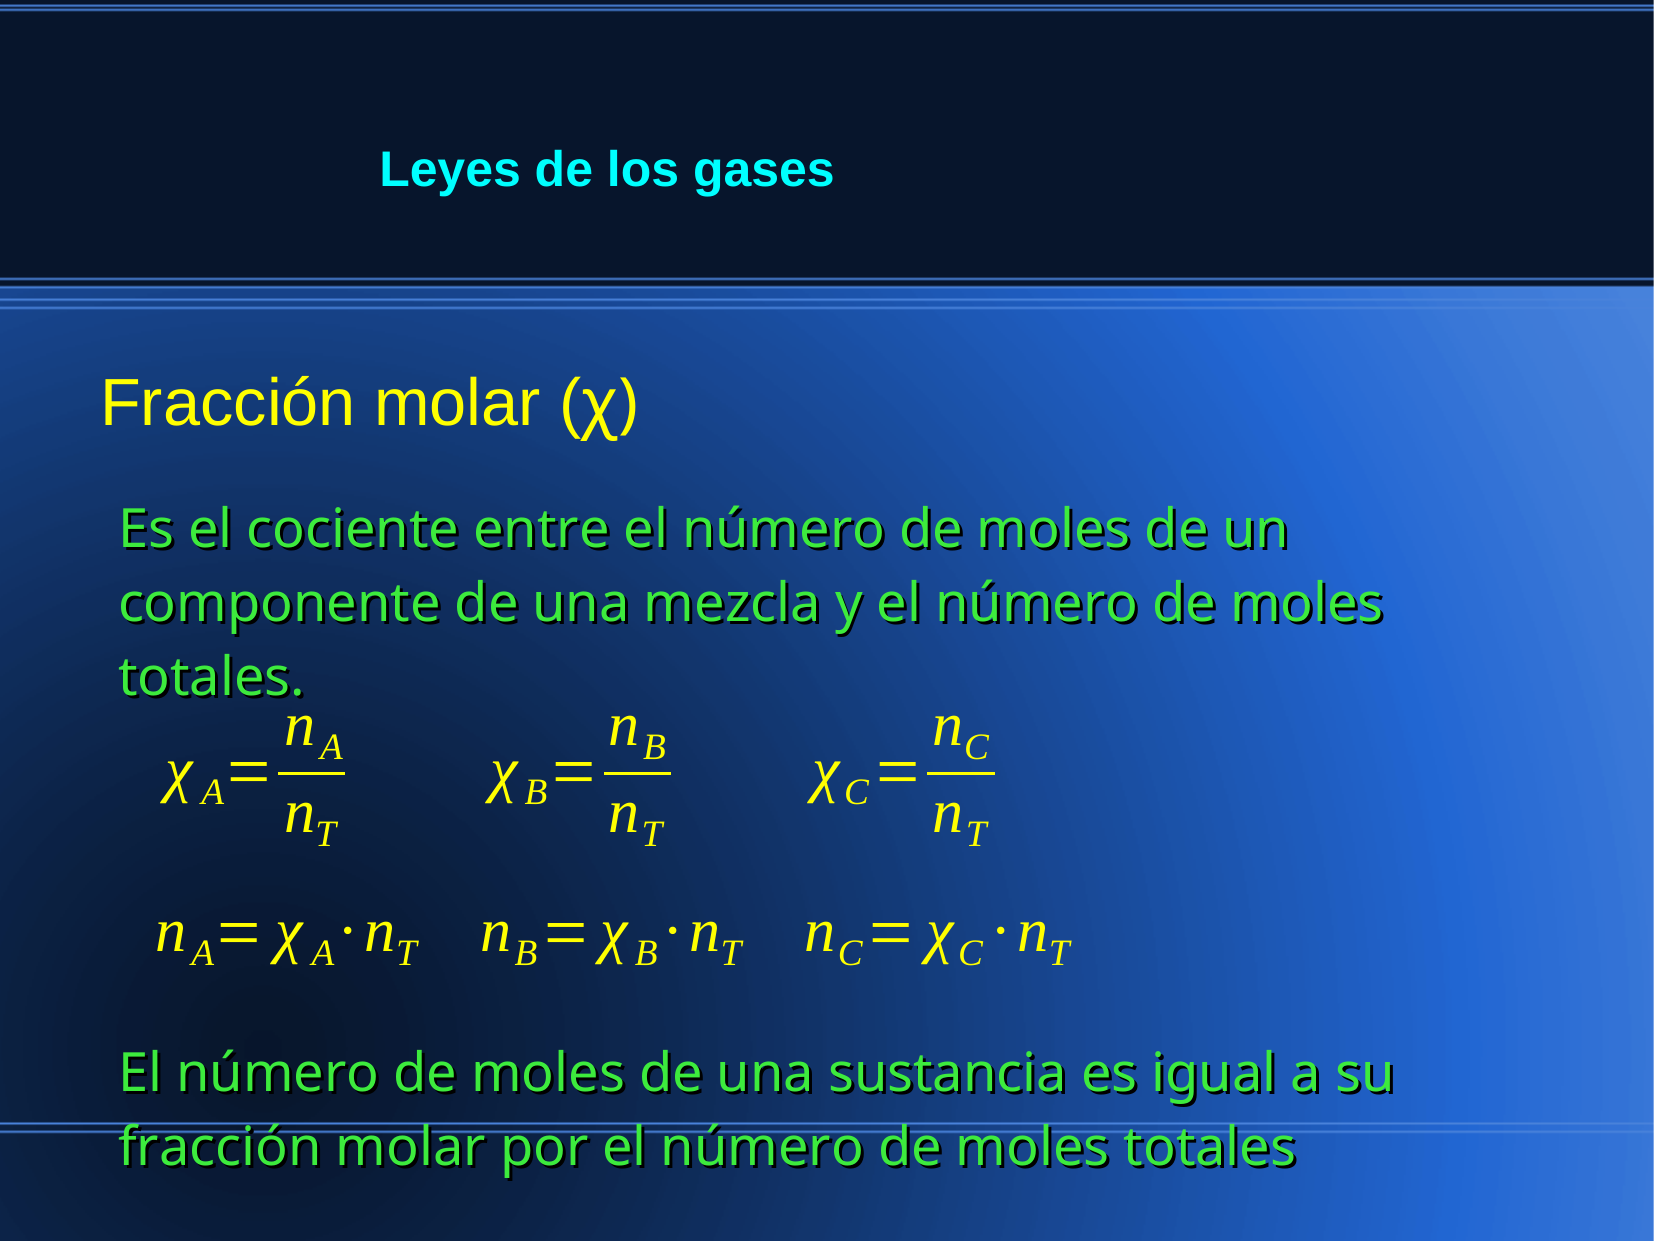

# Leyes de los gases
Fracción molar (χ)
Es el cociente entre el número de moles de un componente de una mezcla y el número de moles totales.
El número de moles de una sustancia es igual a su fracción molar por el número de moles totales